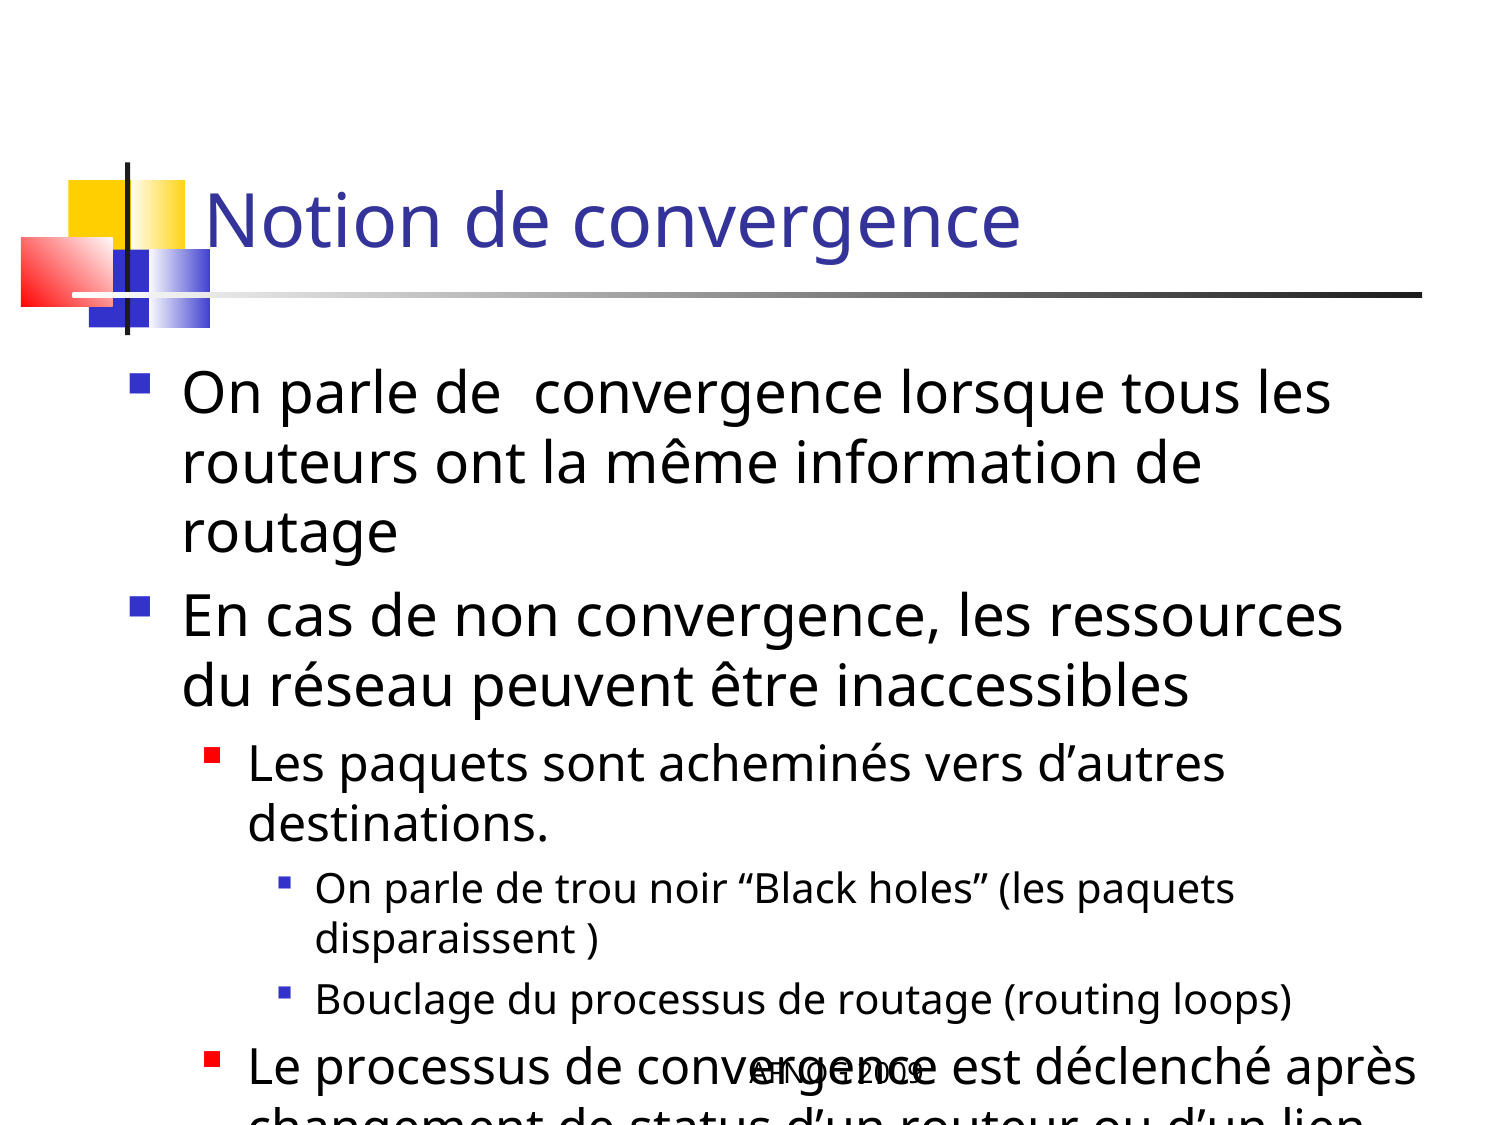

# Notion de convergence
On parle de convergence lorsque tous les routeurs ont la même information de routage
En cas de non convergence, les ressources du réseau peuvent être inaccessibles
Les paquets sont acheminés vers d’autres destinations.
On parle de trou noir “Black holes” (les paquets disparaissent )‏
Bouclage du processus de routage (routing loops)‏
Le processus de convergence est déclenché après changement de status d’un routeur ou d’un lien.
AFNOG 2009